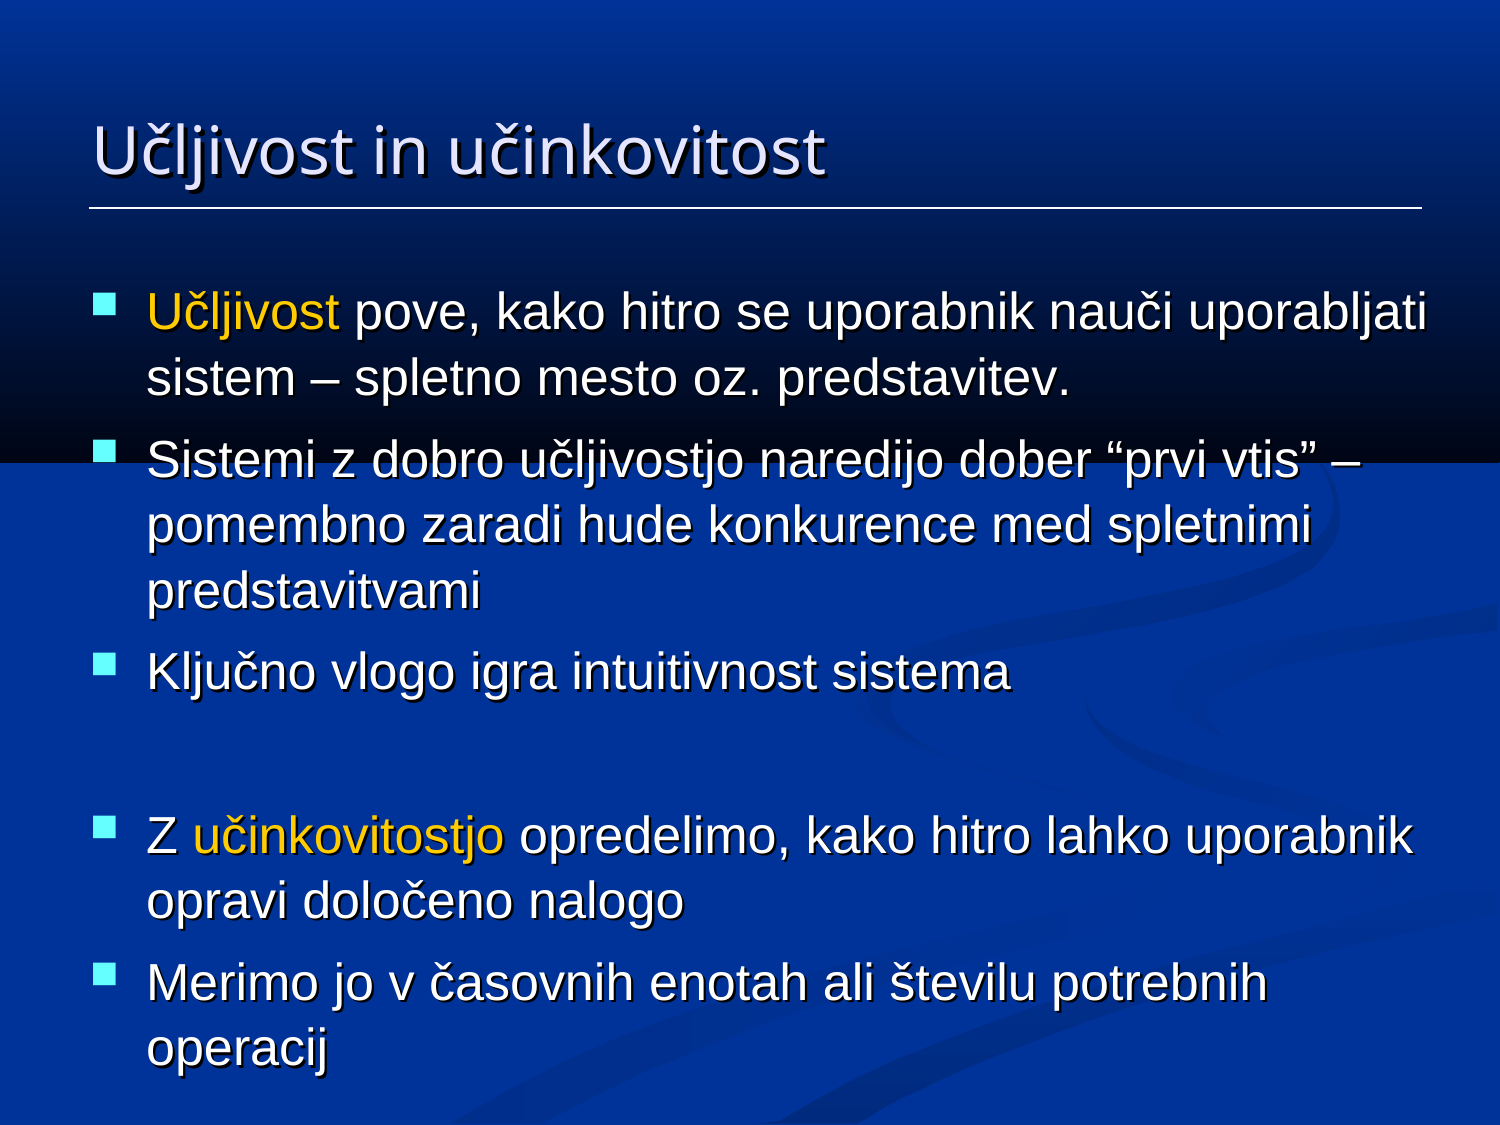

Učljivost in učinkovitost
Učljivost pove, kako hitro se uporabnik nauči uporabljati sistem – spletno mesto oz. predstavitev.
Sistemi z dobro učljivostjo naredijo dober “prvi vtis” – pomembno zaradi hude konkurence med spletnimi predstavitvami
Ključno vlogo igra intuitivnost sistema
Z učinkovitostjo opredelimo, kako hitro lahko uporabnik opravi določeno nalogo
Merimo jo v časovnih enotah ali številu potrebnih operacij